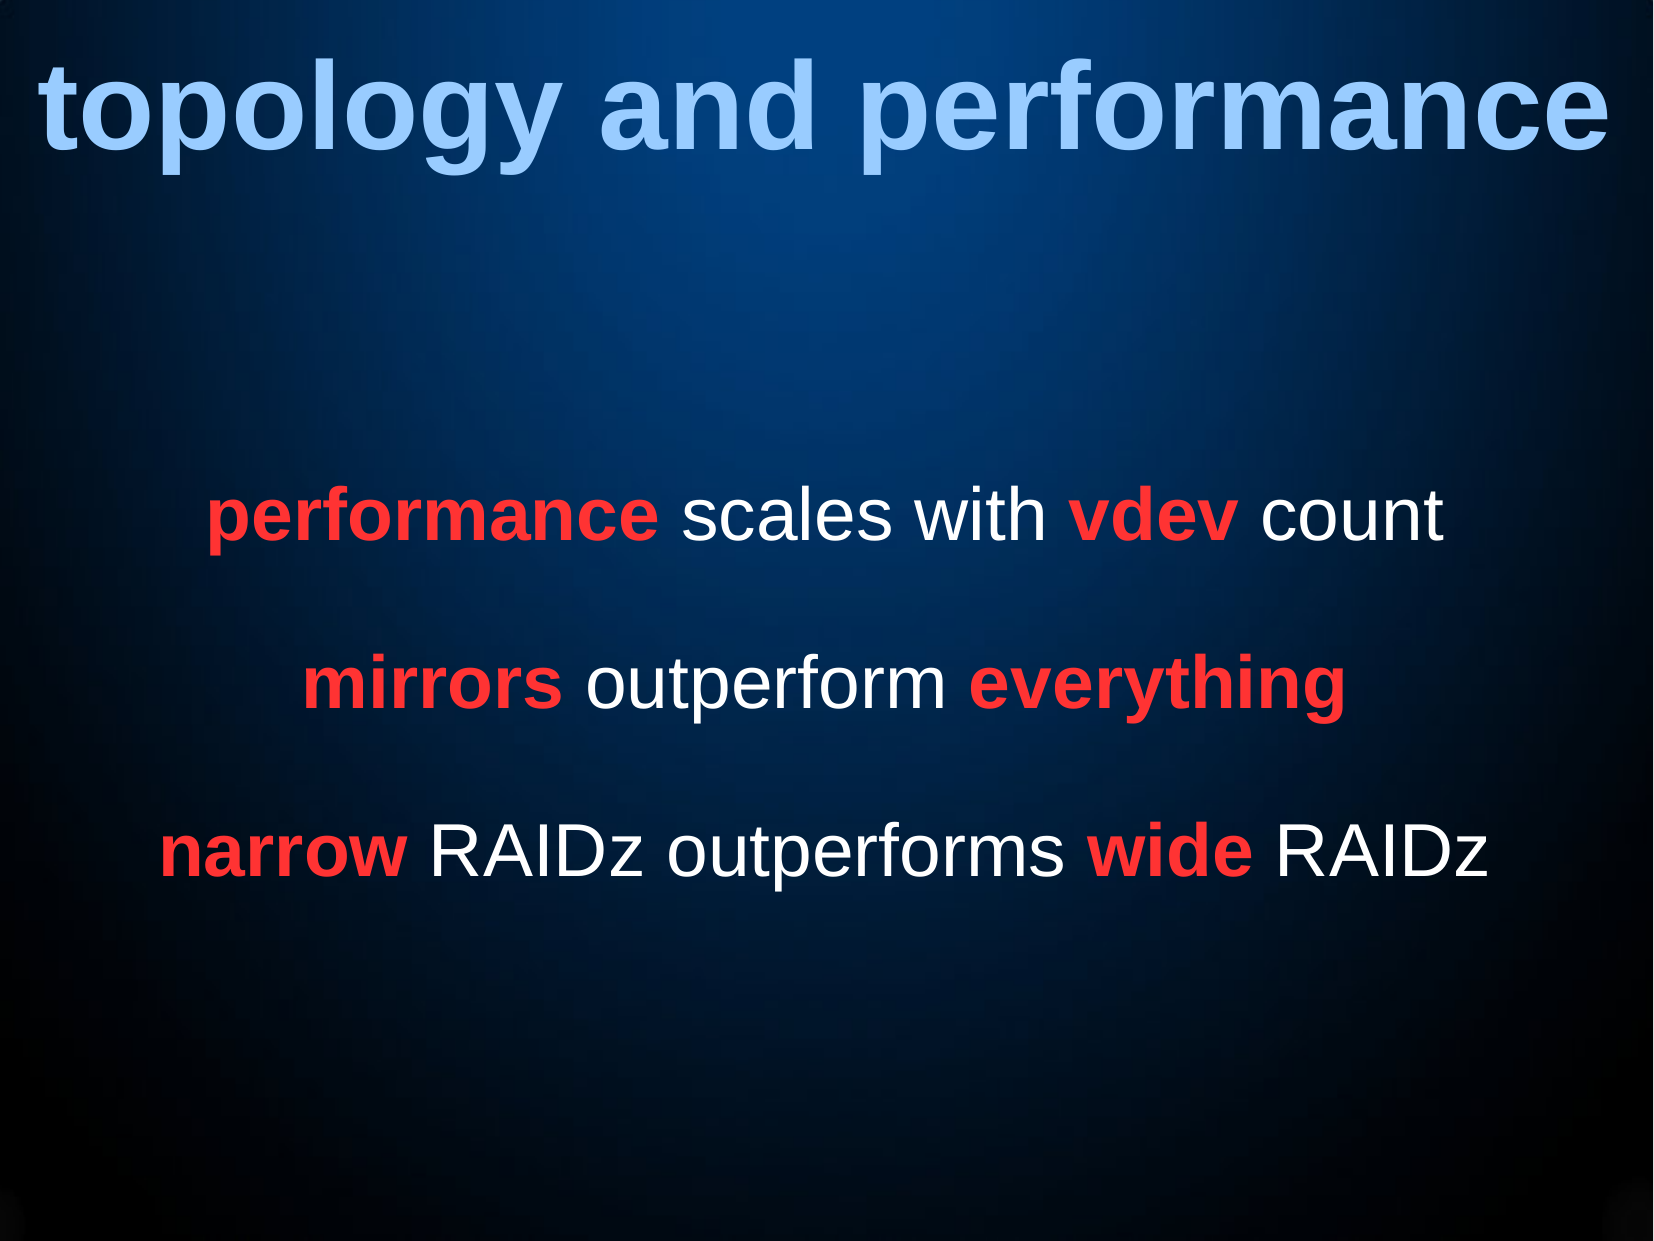

# topology and performance
performance scales with vdev count
mirrors outperform everything
narrow RAIDz outperforms wide RAIDz